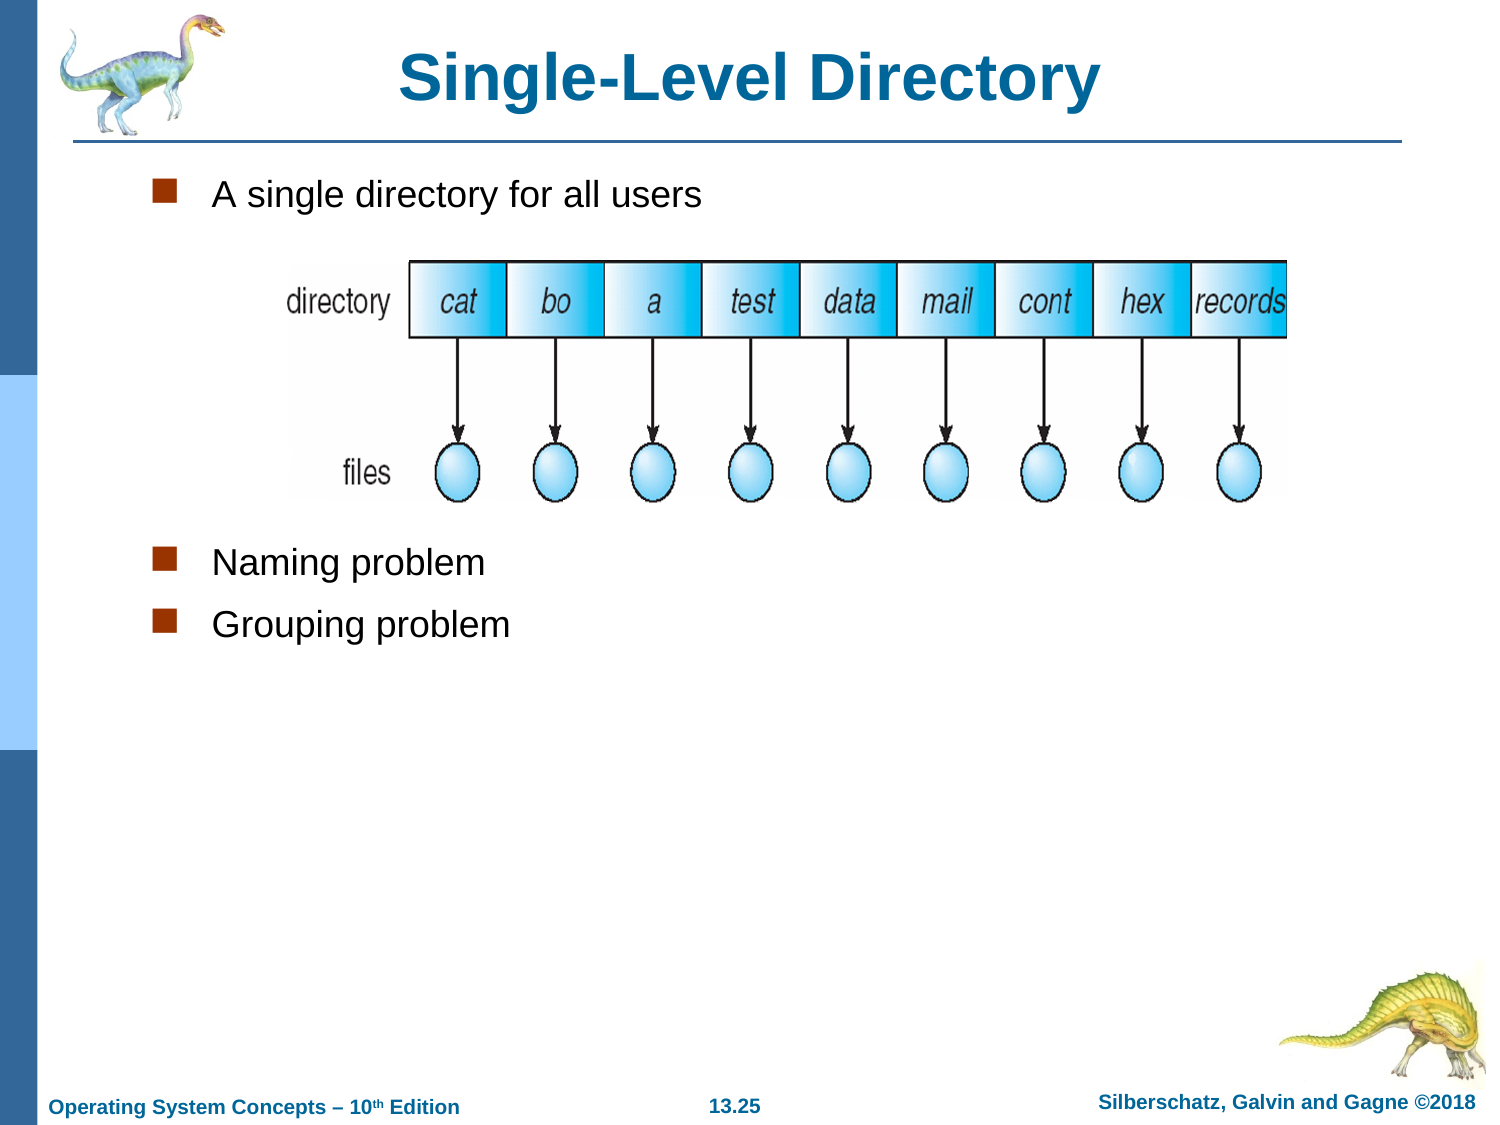

# Single-Level Directory
A single directory for all users
Naming problem
Grouping problem